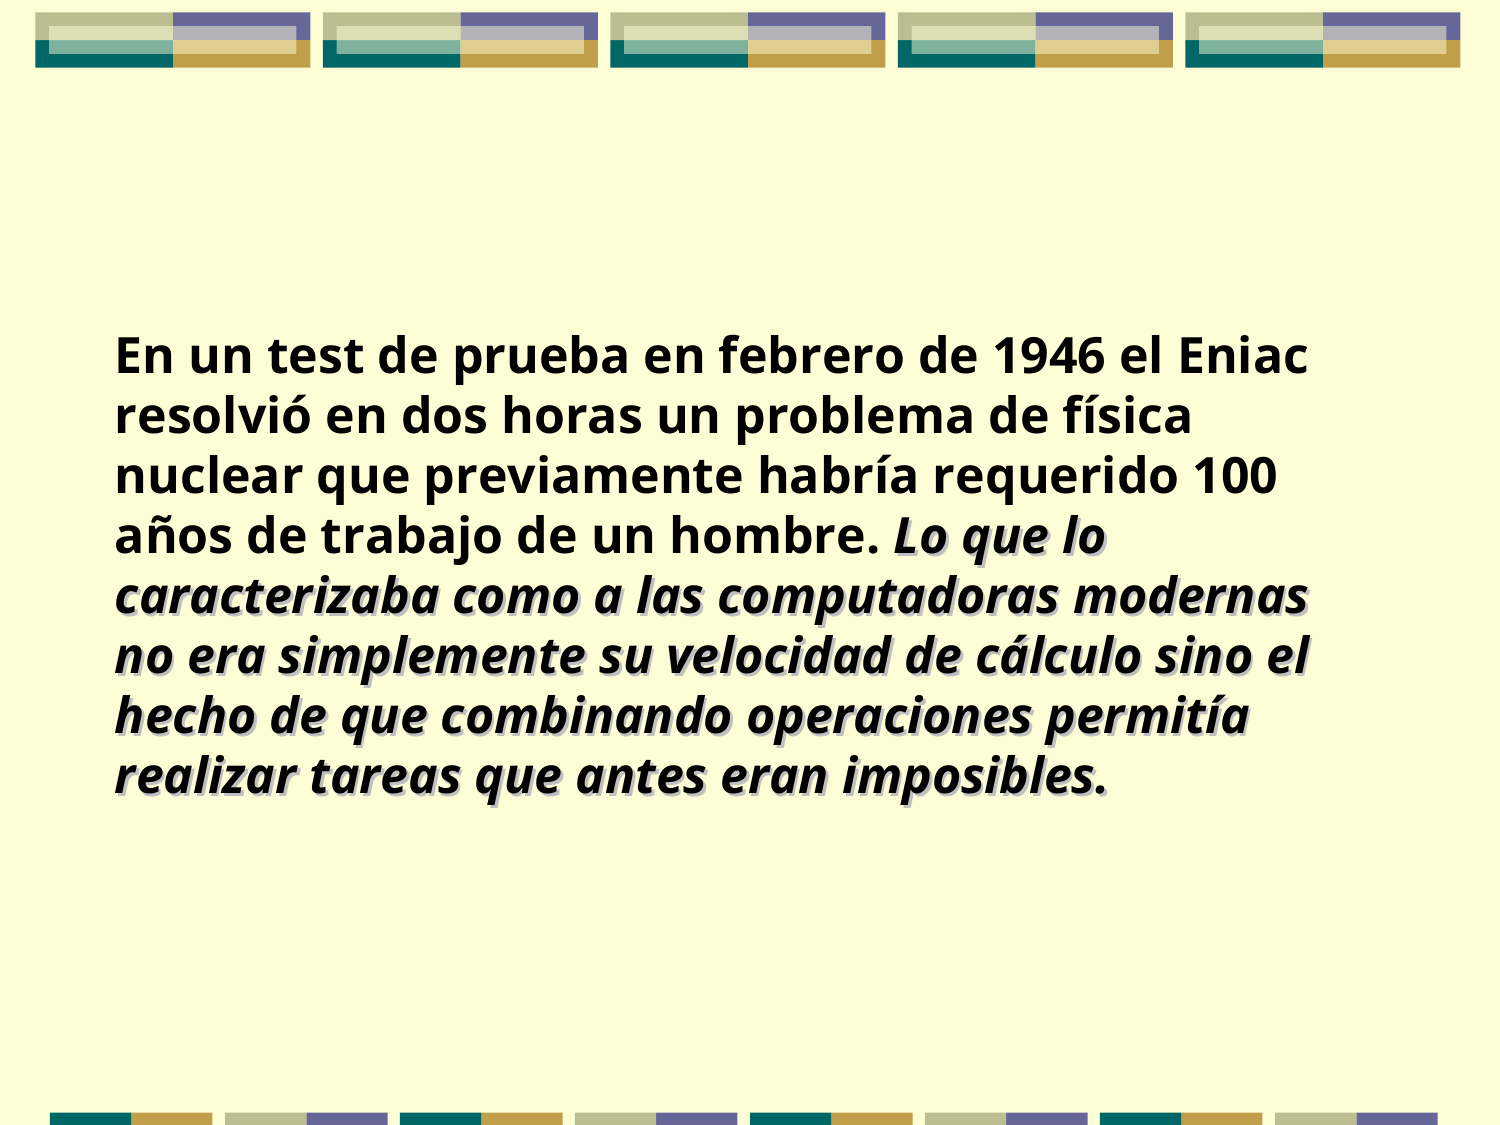

# En un test de prueba en febrero de 1946 el Eniac resolvió en dos horas un problema de física nuclear que previamente habría requerido 100 años de trabajo de un hombre. Lo que lo caracterizaba como a las computadoras modernas no era simplemente su velocidad de cálculo sino el hecho de que combinando operaciones permitía realizar tareas que antes eran imposibles.